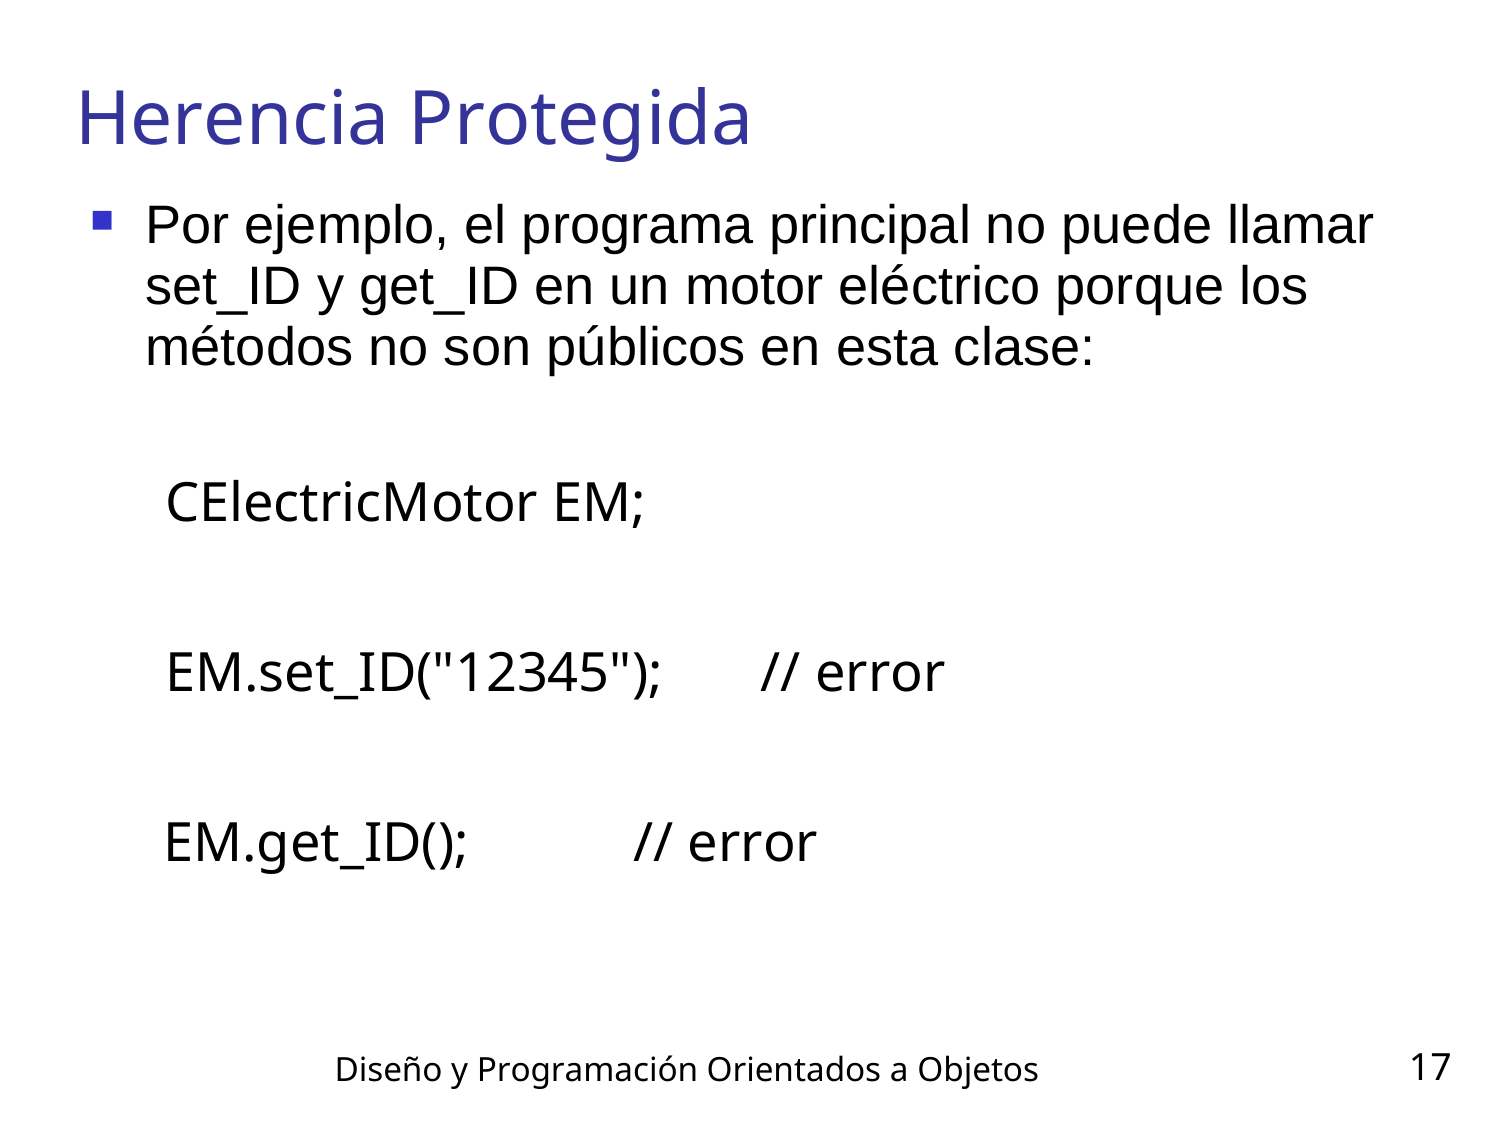

# Herencia Protegida
Por ejemplo, el programa principal no puede llamar set_ID y get_ID en un motor eléctrico porque los métodos no son públicos en esta clase:
 	CElectricMotor EM;
 	EM.set_ID("12345"); // error
 		EM.get_ID(); 	 // error
Diseño y Programación Orientados a Objetos
17